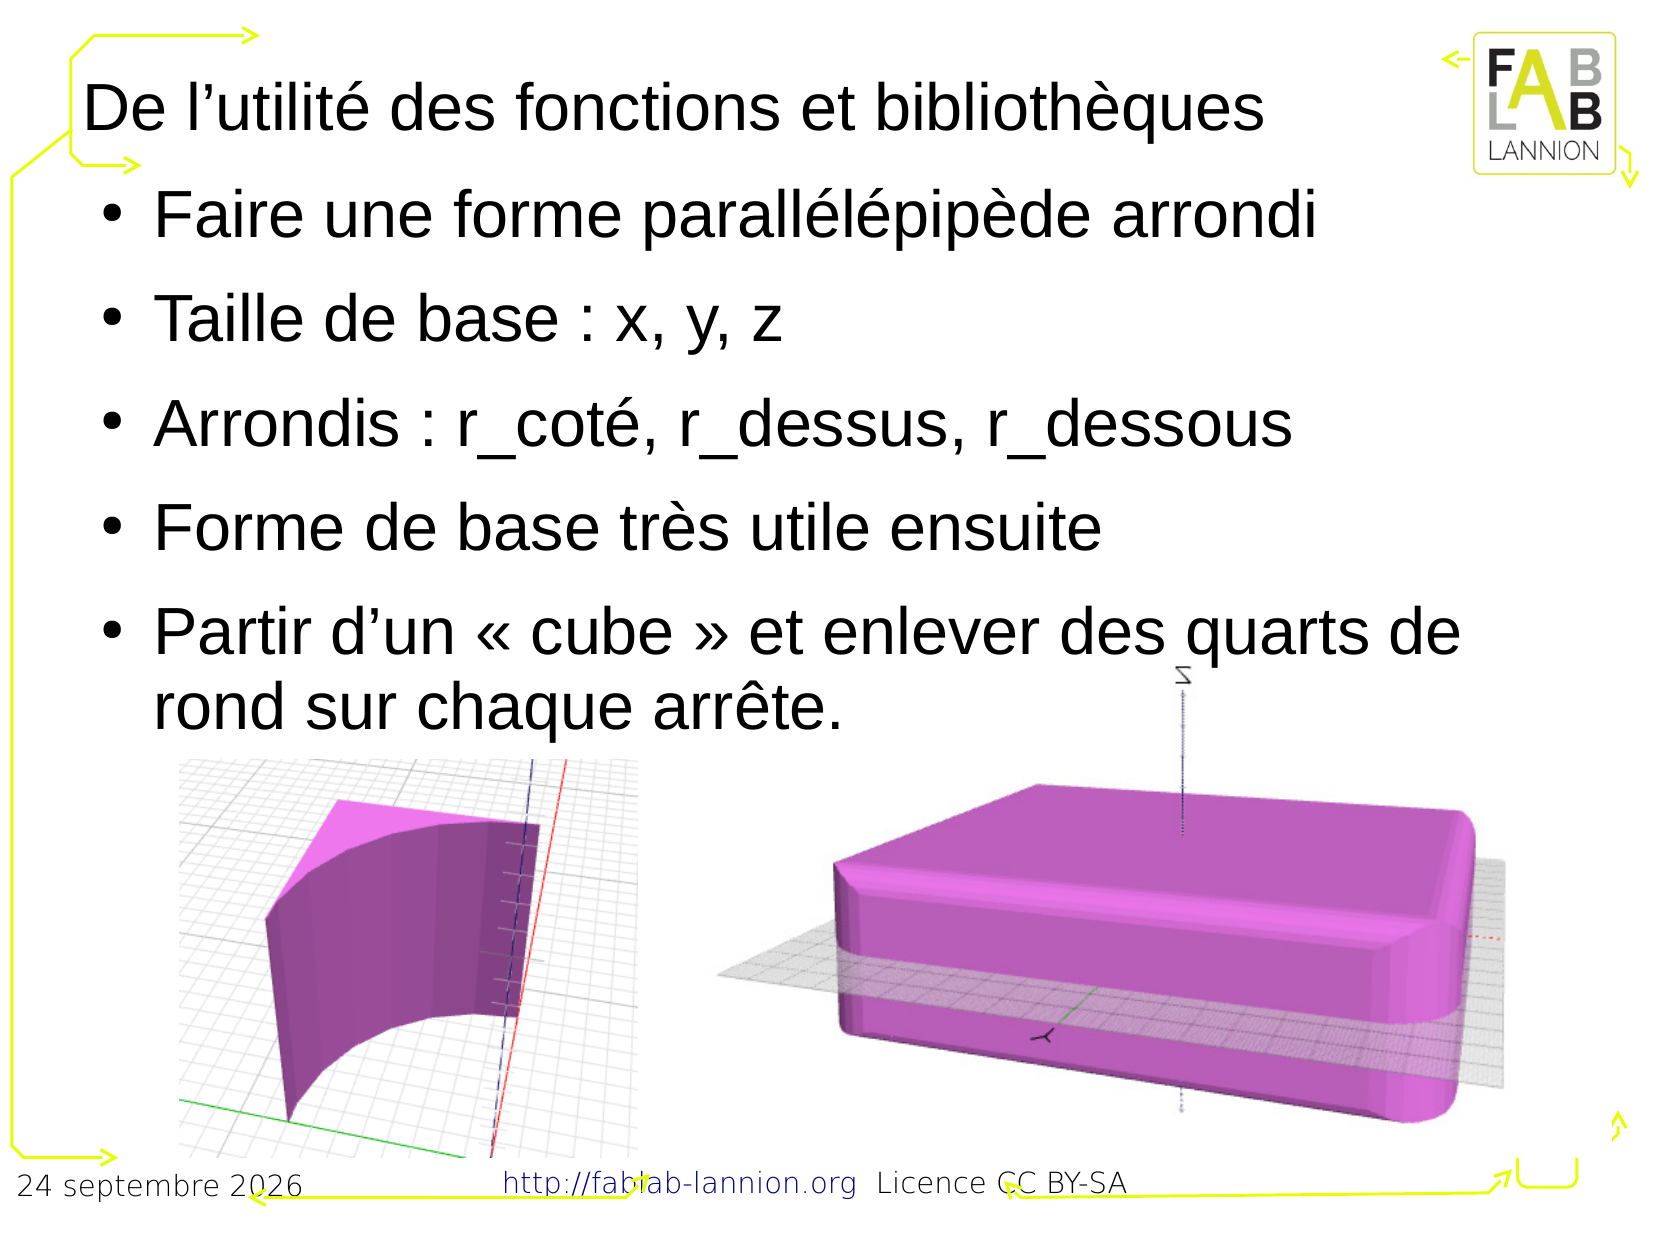

# De l’utilité des fonctions et bibliothèques
Faire une forme parallélépipède arrondi
Taille de base : x, y, z
Arrondis : r_coté, r_dessus, r_dessous
Forme de base très utile ensuite
Partir d’un « cube » et enlever des quarts de rond sur chaque arrête.
53